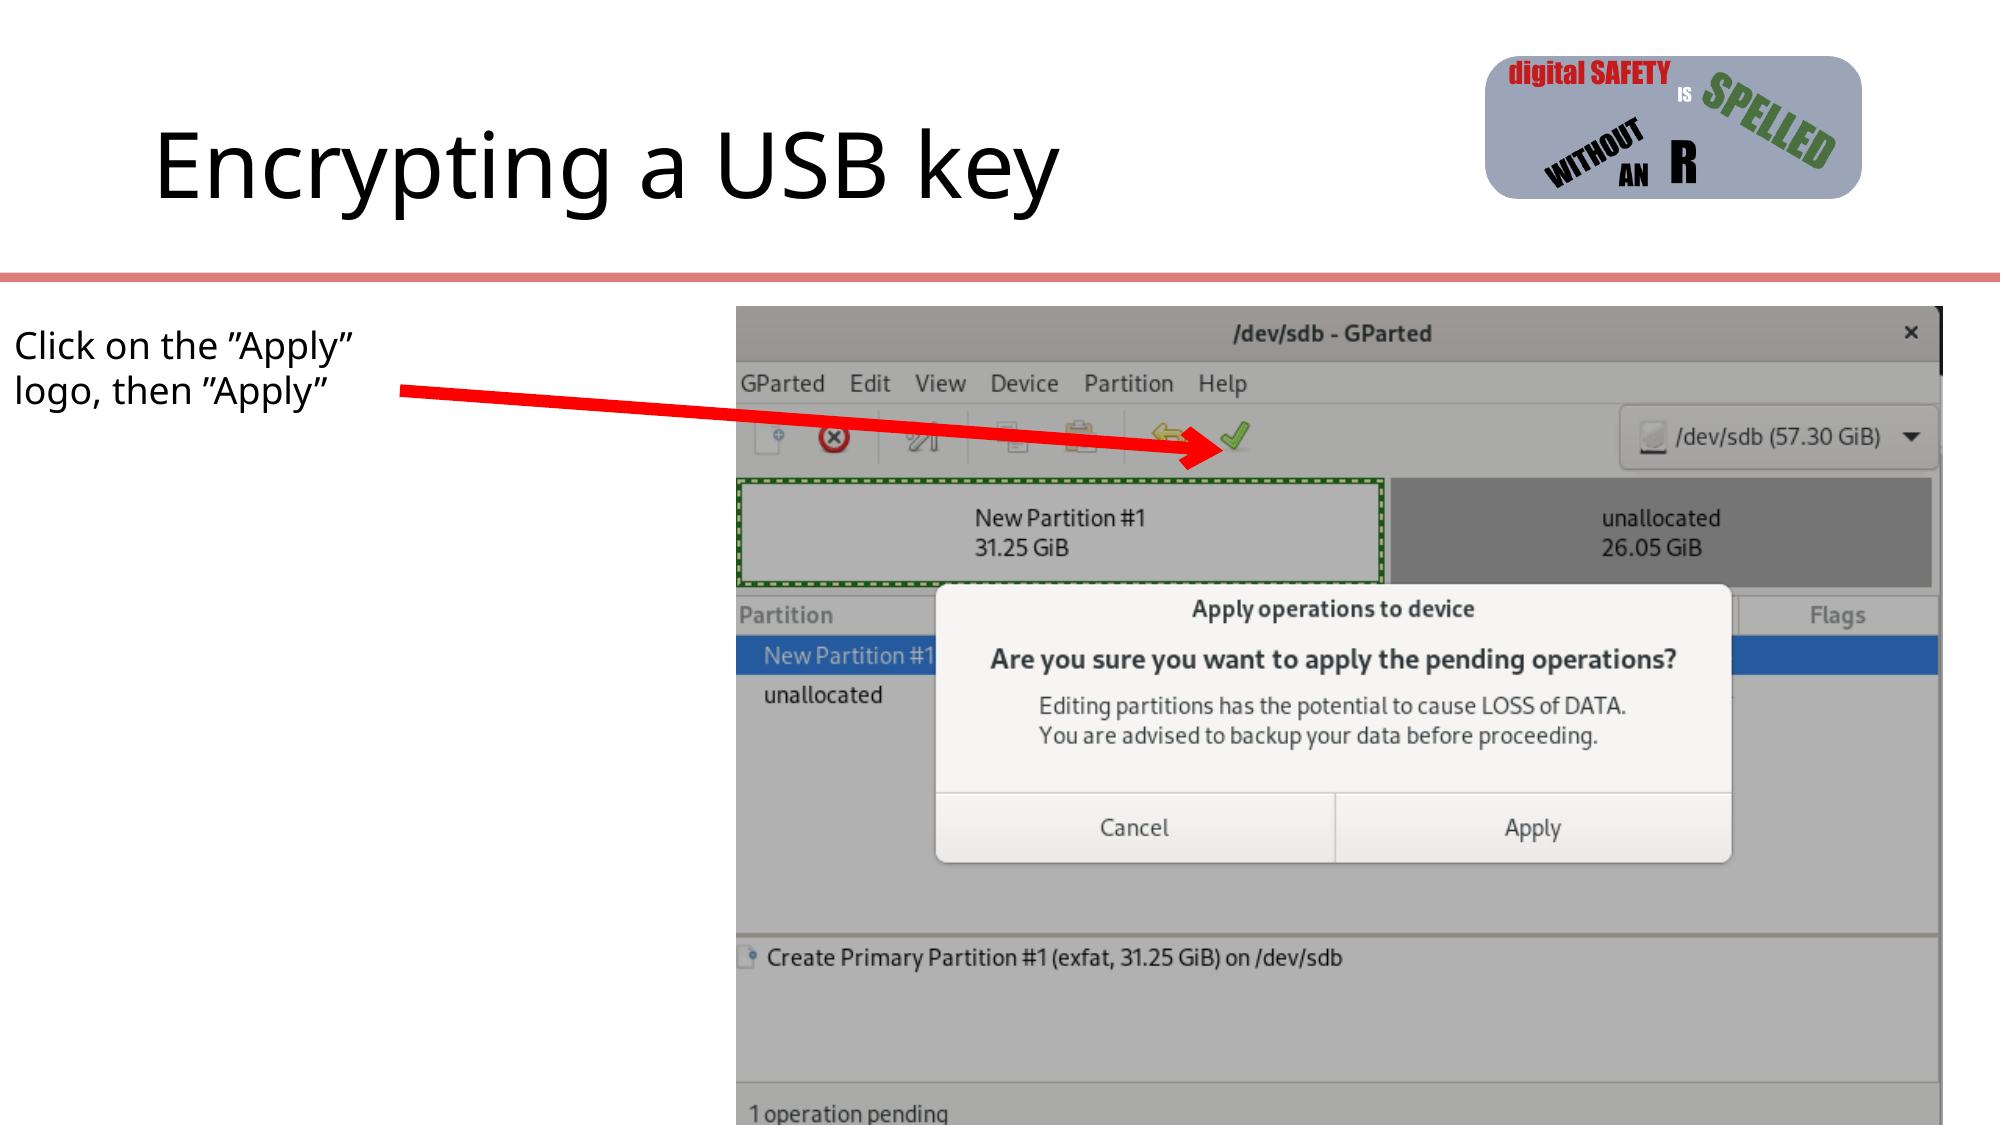

# Encrypting a USB key
Click on the ”Apply” logo, then ”Apply”